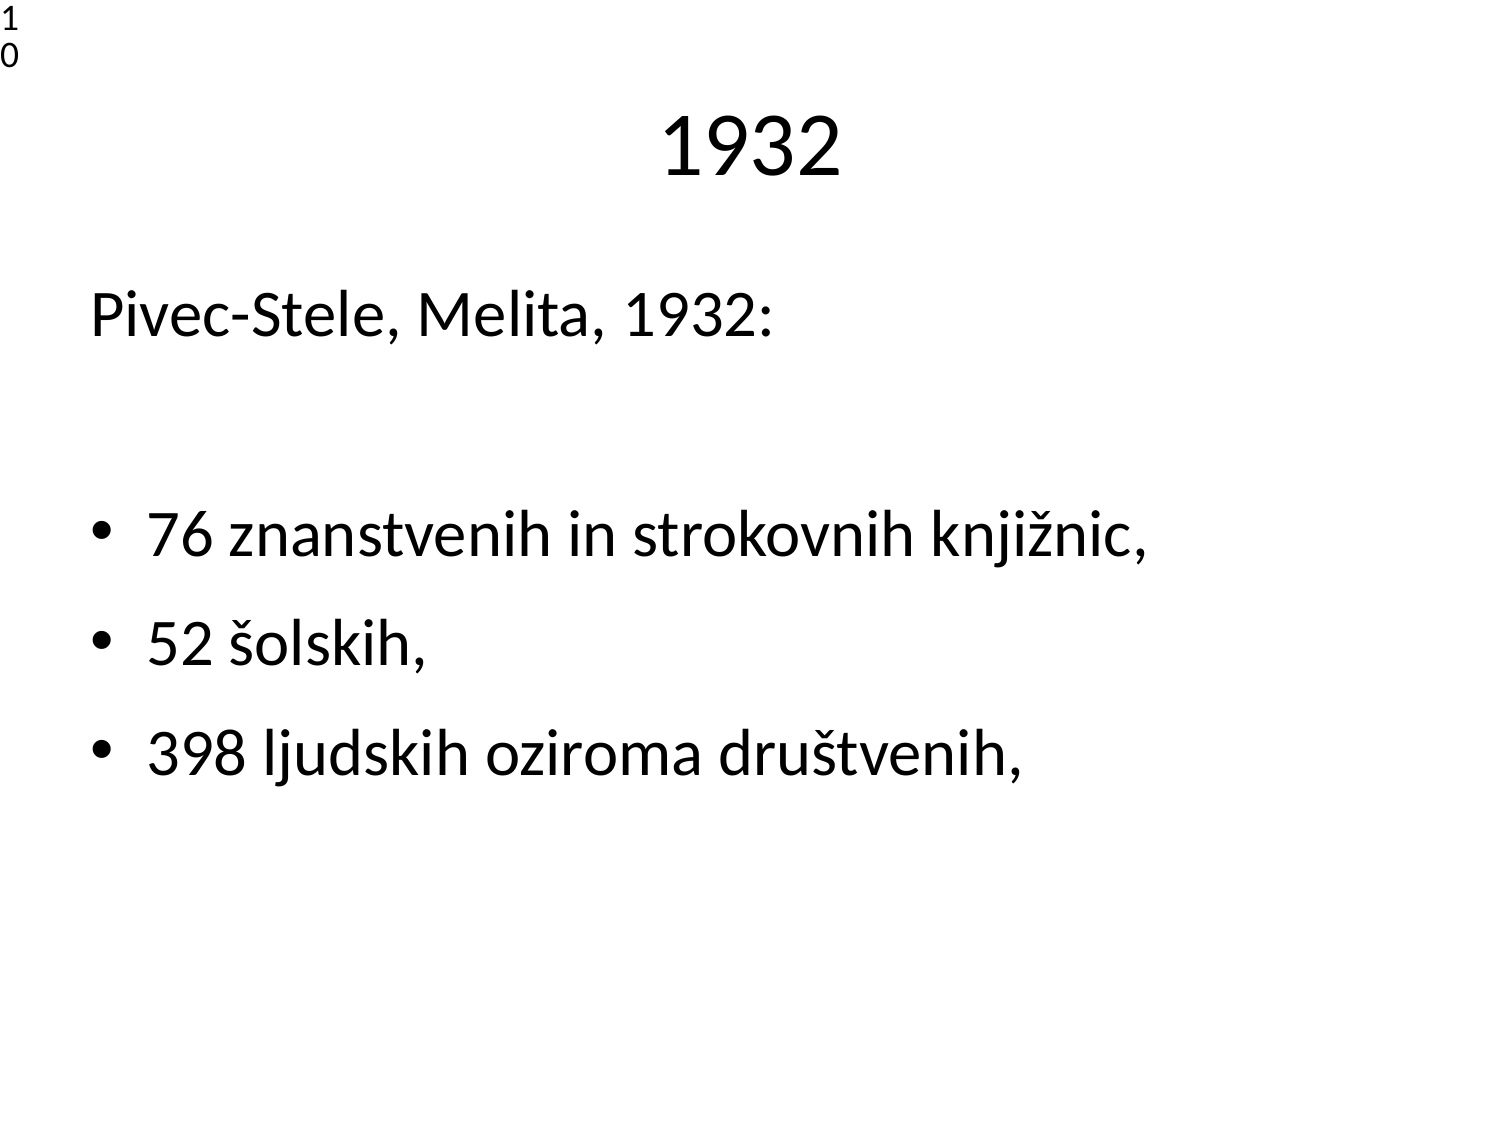

# 1932
Pivec-Stele, Melita, 1932:
76 znanstvenih in strokovnih knjižnic,
52 šolskih,
398 ljudskih oziroma društvenih,